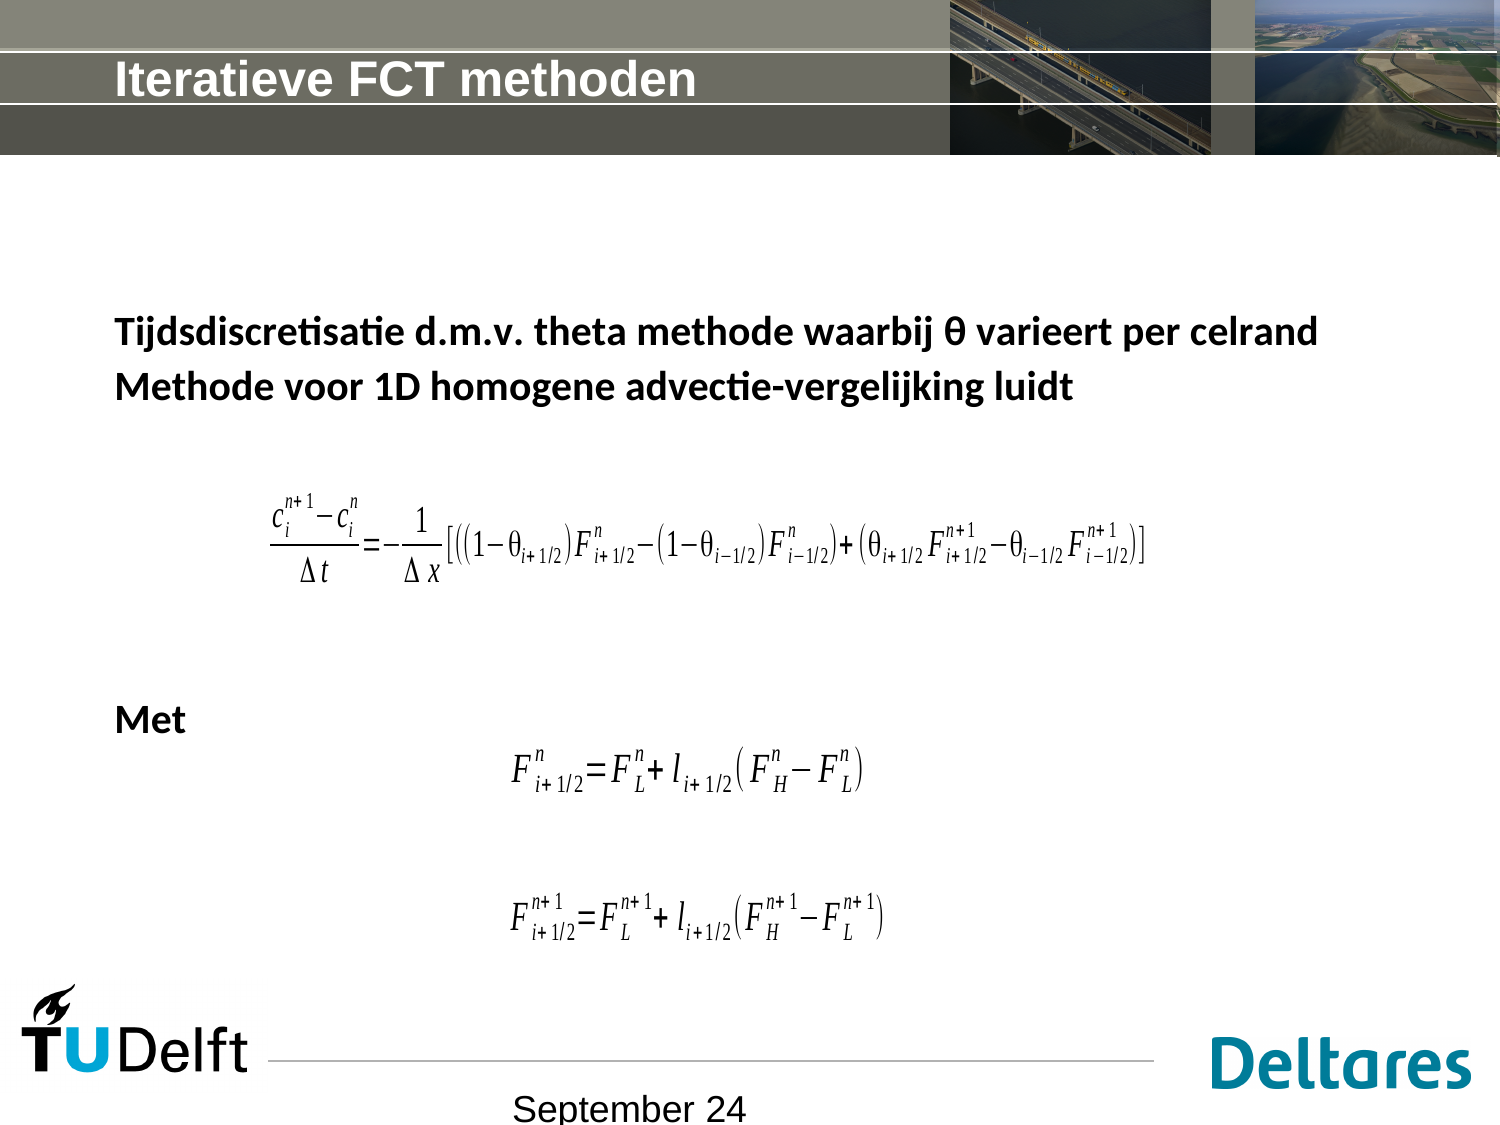

# Iteratieve FCT methoden
Tijdsdiscretisatie d.m.v. theta methode waarbij θ varieert per celrand
Methode voor 1D homogene advectie-vergelijking luidt
Met